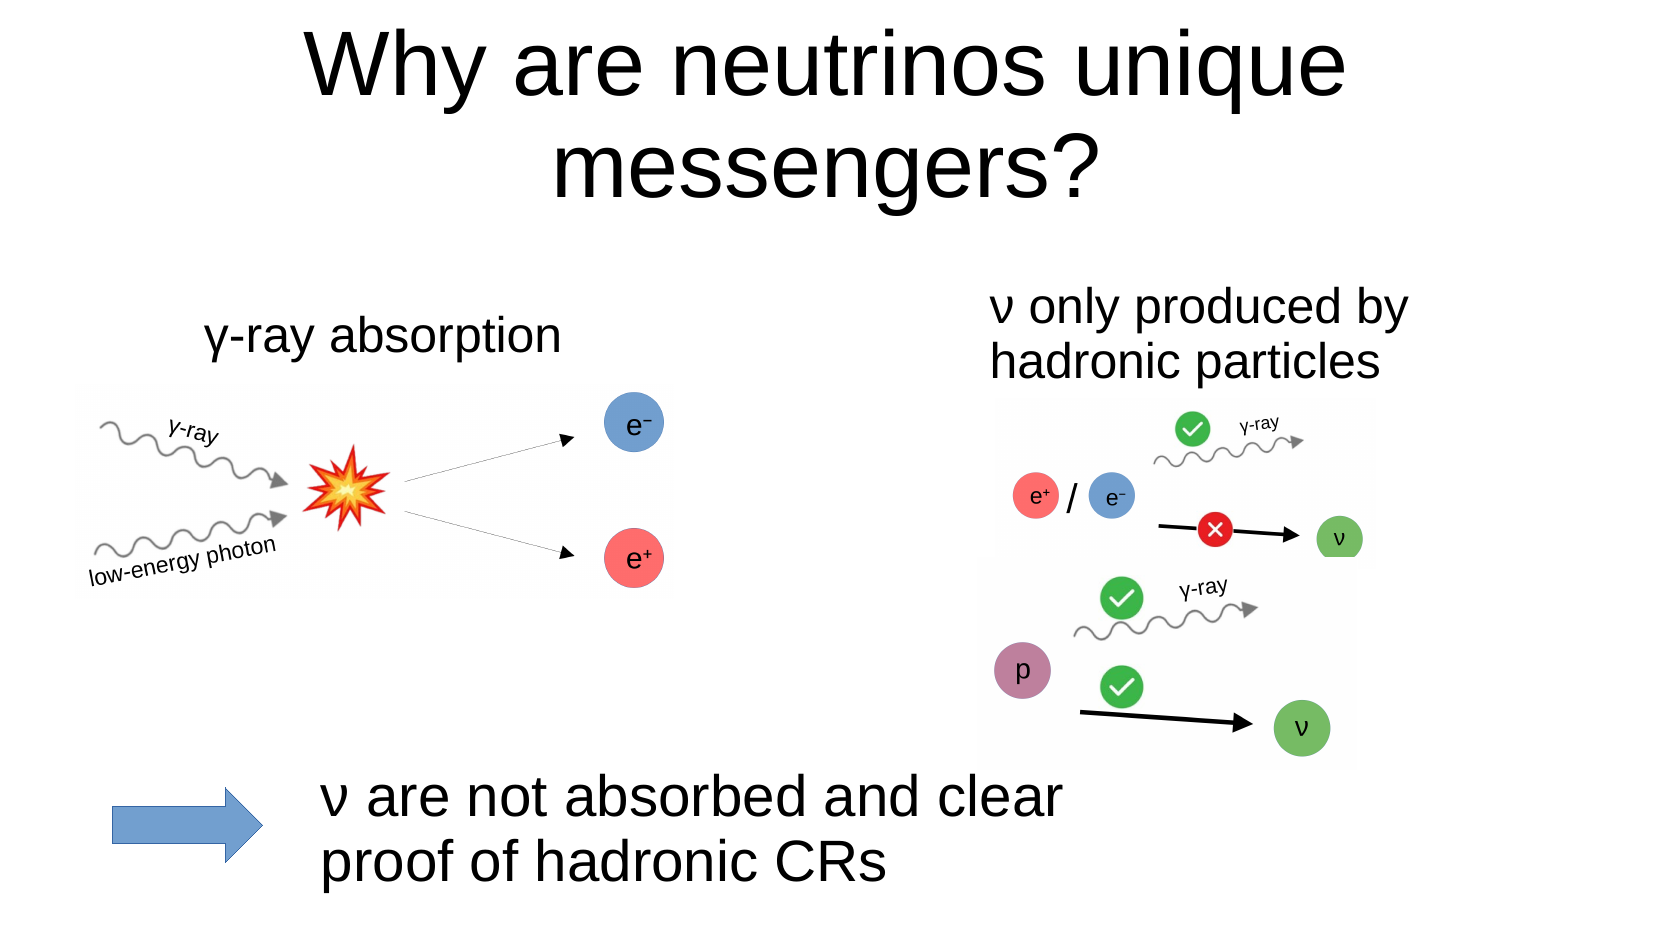

# Why are neutrinos unique messengers?
ν only produced by hadronic particles
γ-ray absorption
ν are not absorbed and clear proof of hadronic CRs